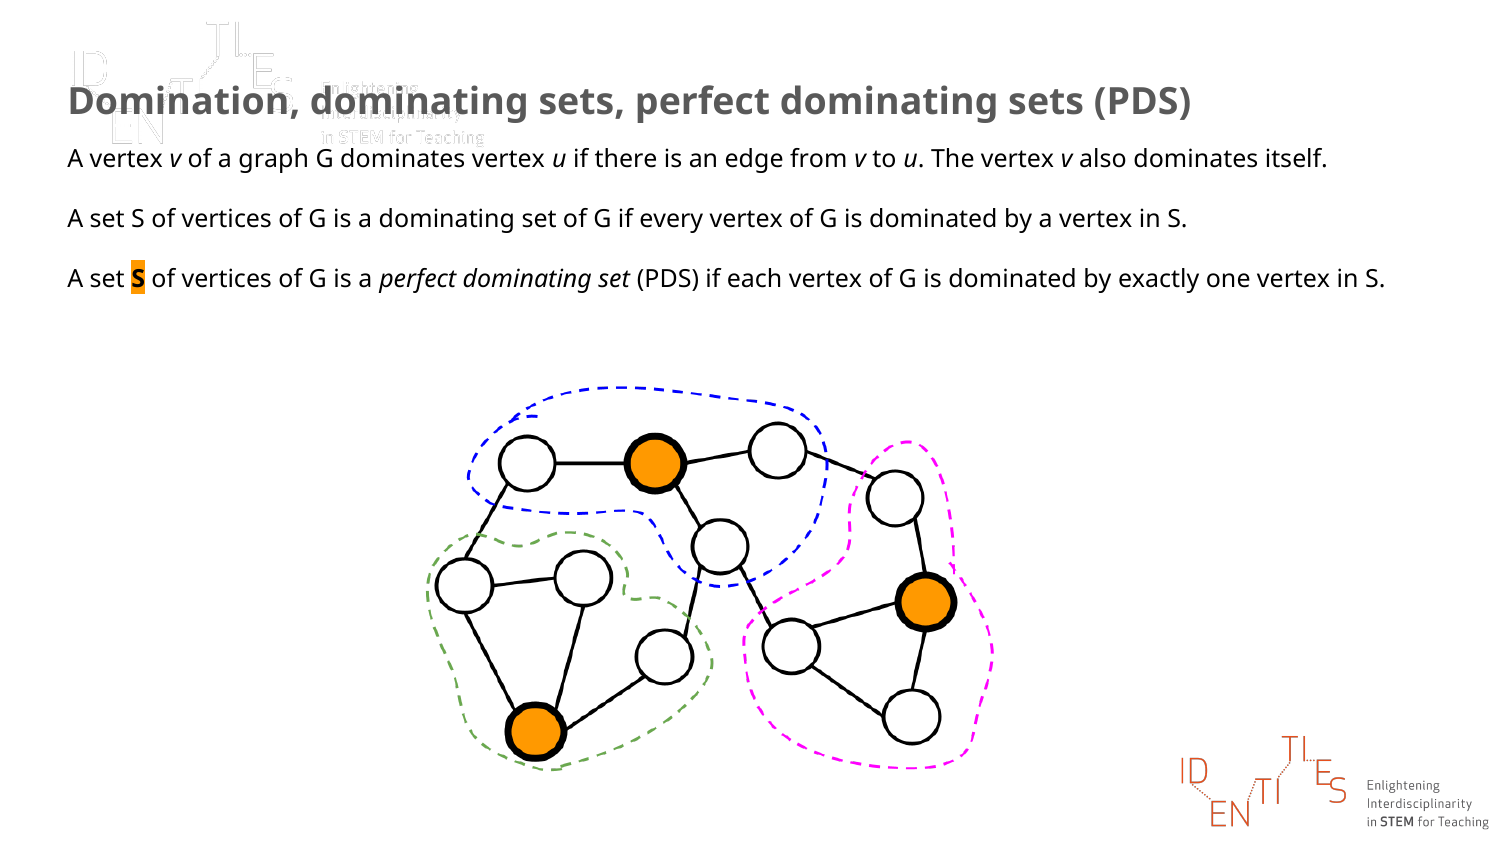

Domination, dominating sets, perfect dominating sets (PDS)
A vertex v of a graph G dominates vertex u if there is an edge from v to u. The vertex v also dominates itself.
A set S of vertices of G is a dominating set of G if every vertex of G is dominated by a vertex in S.
A set S of vertices of G is a perfect dominating set (PDS) if each vertex of G is dominated by exactly one vertex in S.